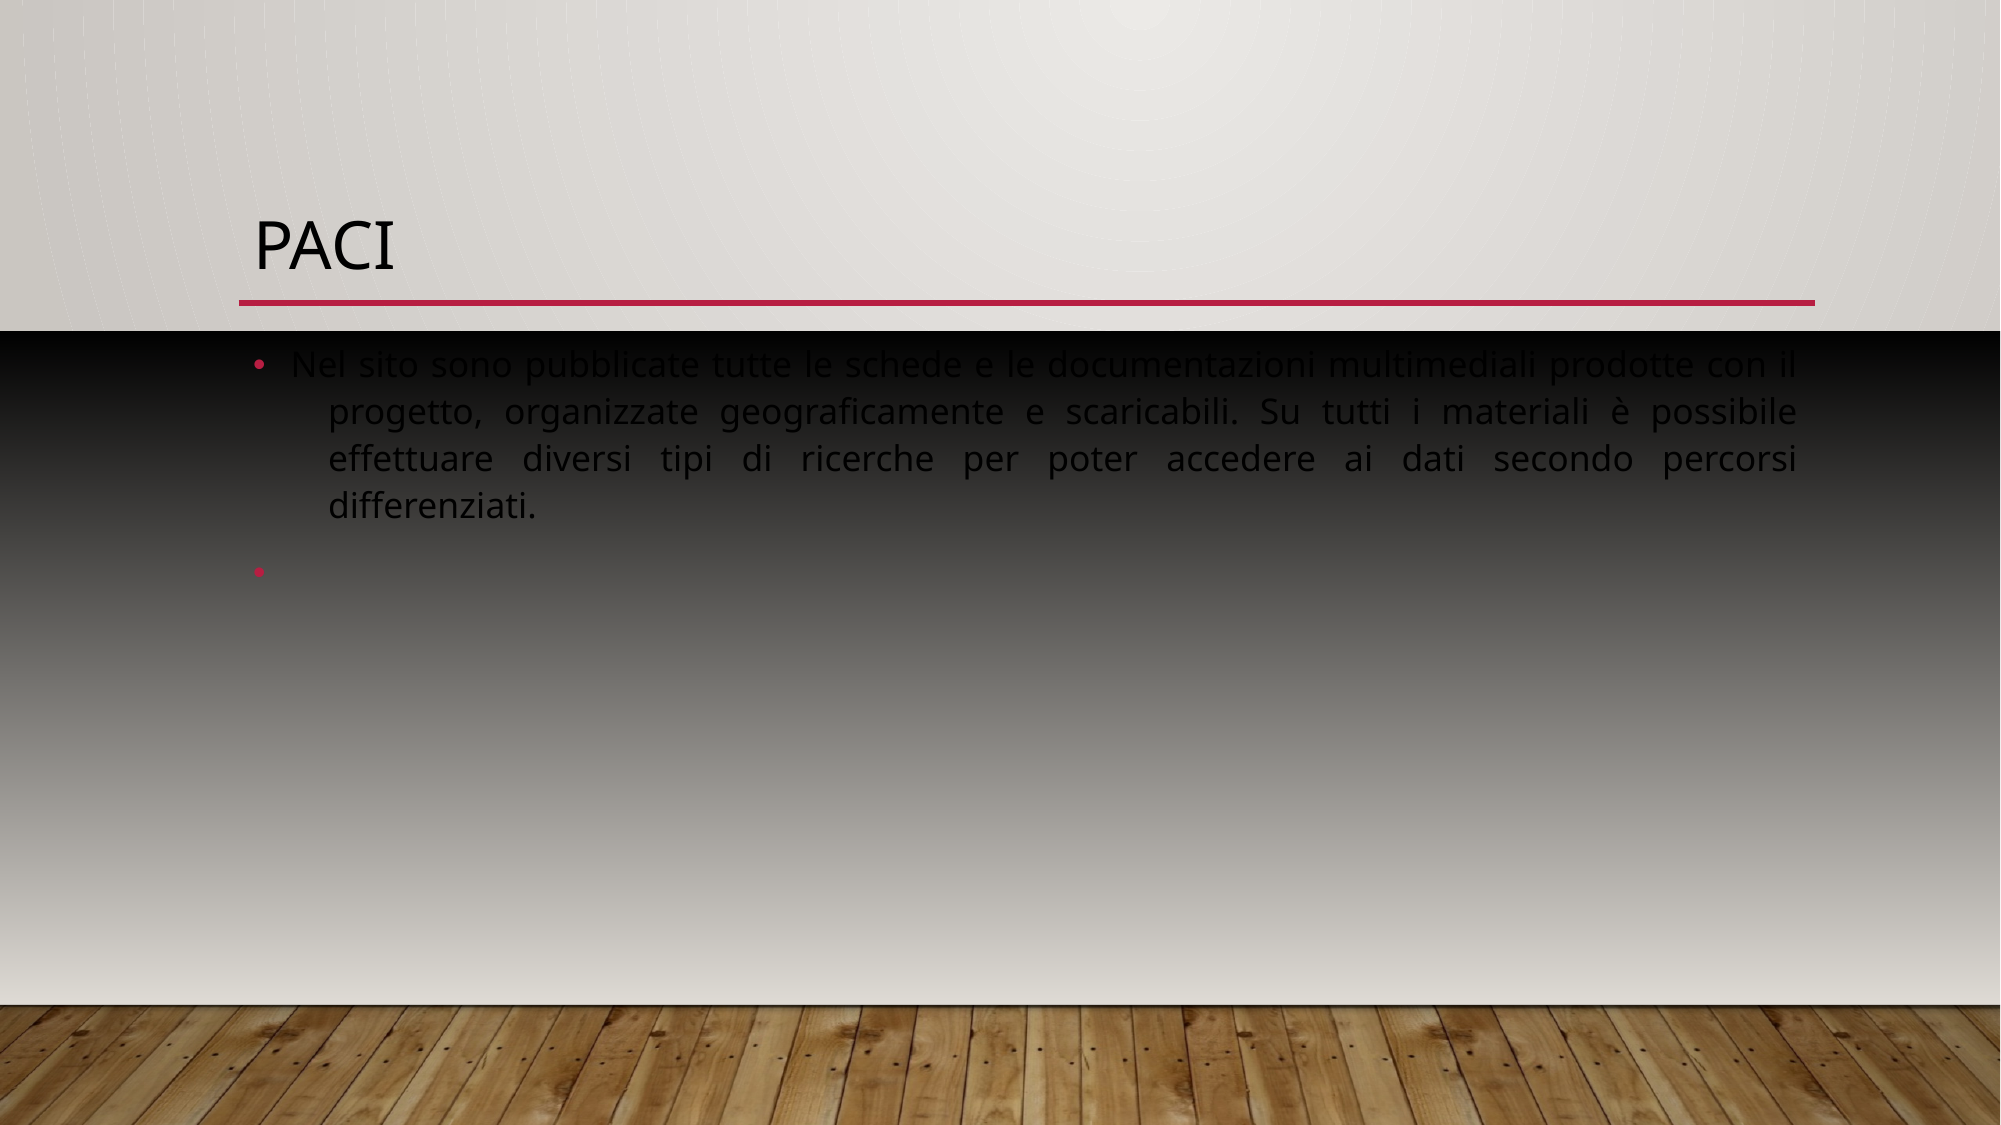

# paci
Nel sito sono pubblicate tutte le schede e le documentazioni multimediali prodotte con il progetto, organizzate geograficamente e scaricabili. Su tutti i materiali è possibile effettuare diversi tipi di ricerche per poter accedere ai dati secondo percorsi differenziati.